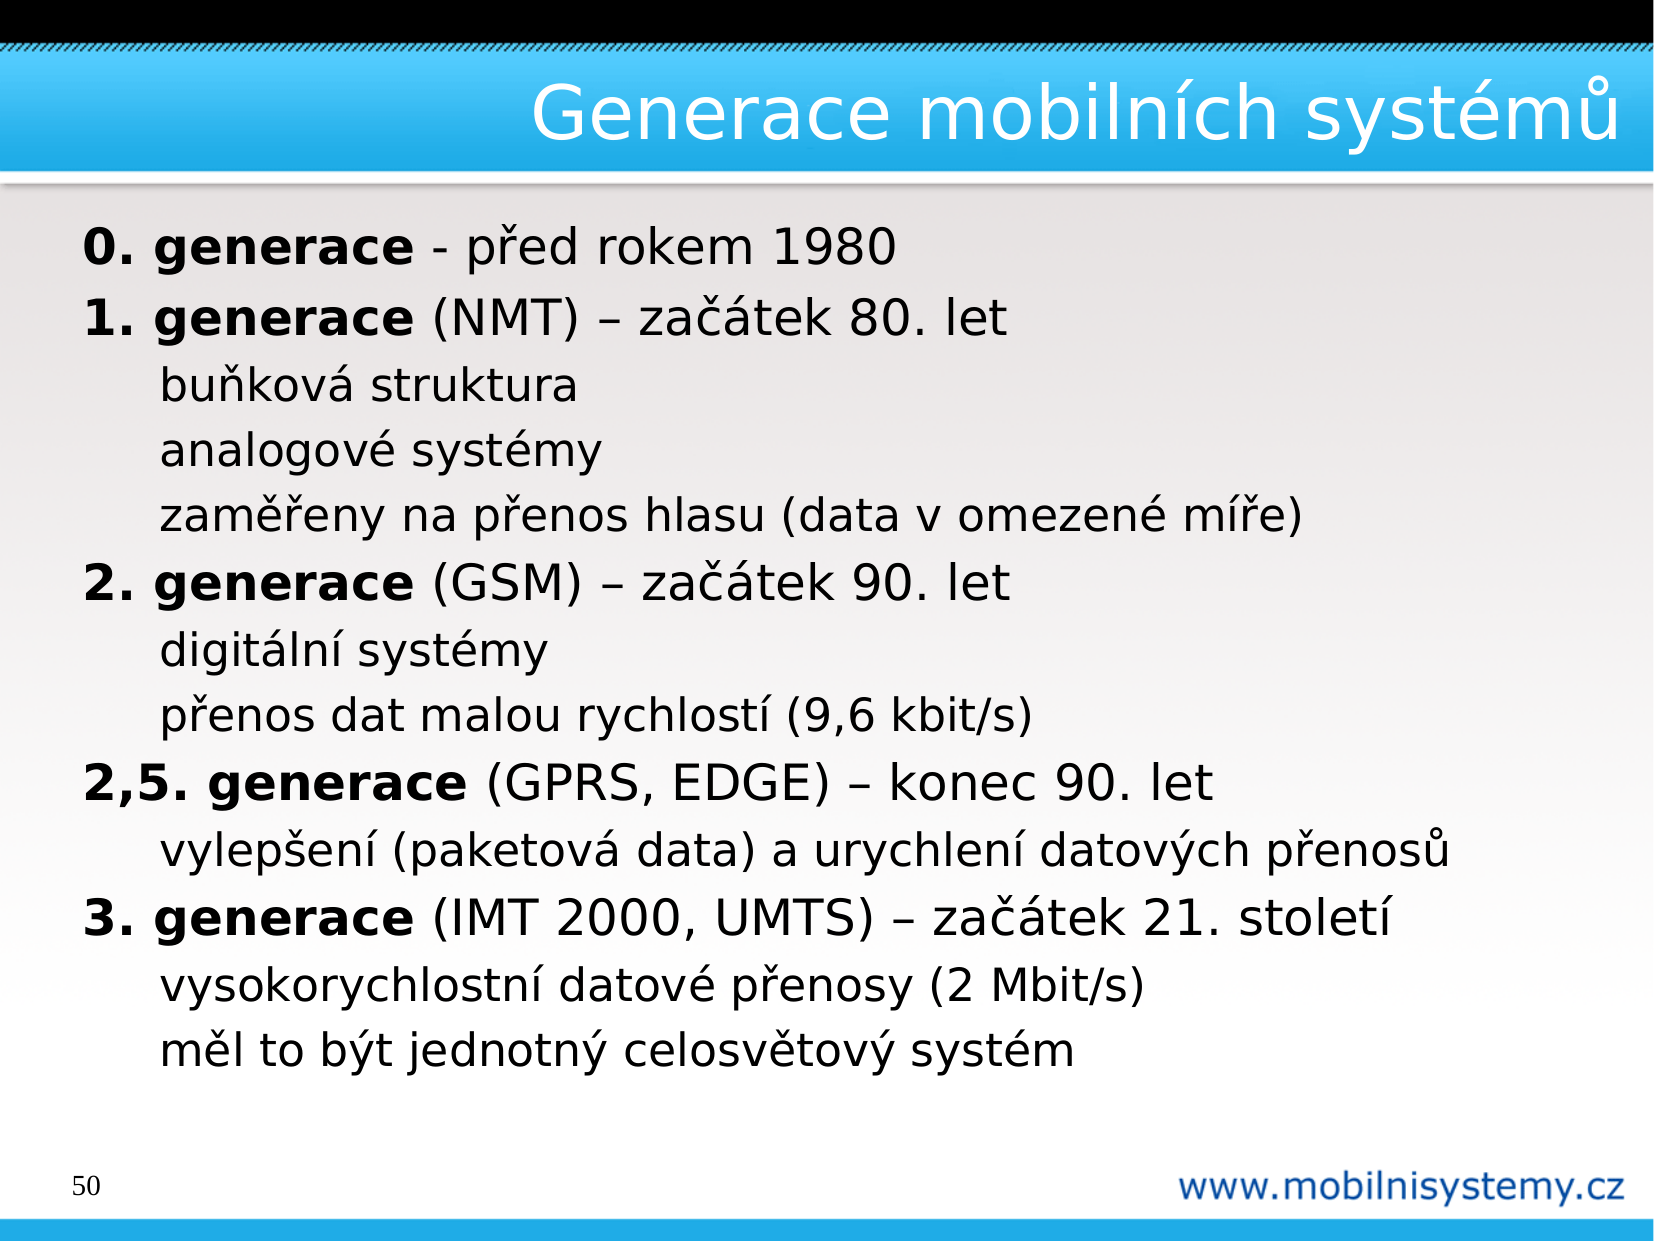

# Generace mobilních systémů
0. generace - před rokem 1980
1. generace (NMT) – začátek 80. let
buňková struktura
analogové systémy
zaměřeny na přenos hlasu (data v omezené míře)
2. generace (GSM) – začátek 90. let
digitální systémy
přenos dat malou rychlostí (9,6 kbit/s)
2,5. generace (GPRS, EDGE) – konec 90. let
vylepšení (paketová data) a urychlení datových přenosů
3. generace (IMT 2000, UMTS) – začátek 21. století
vysokorychlostní datové přenosy (2 Mbit/s)
měl to být jednotný celosvětový systém
50